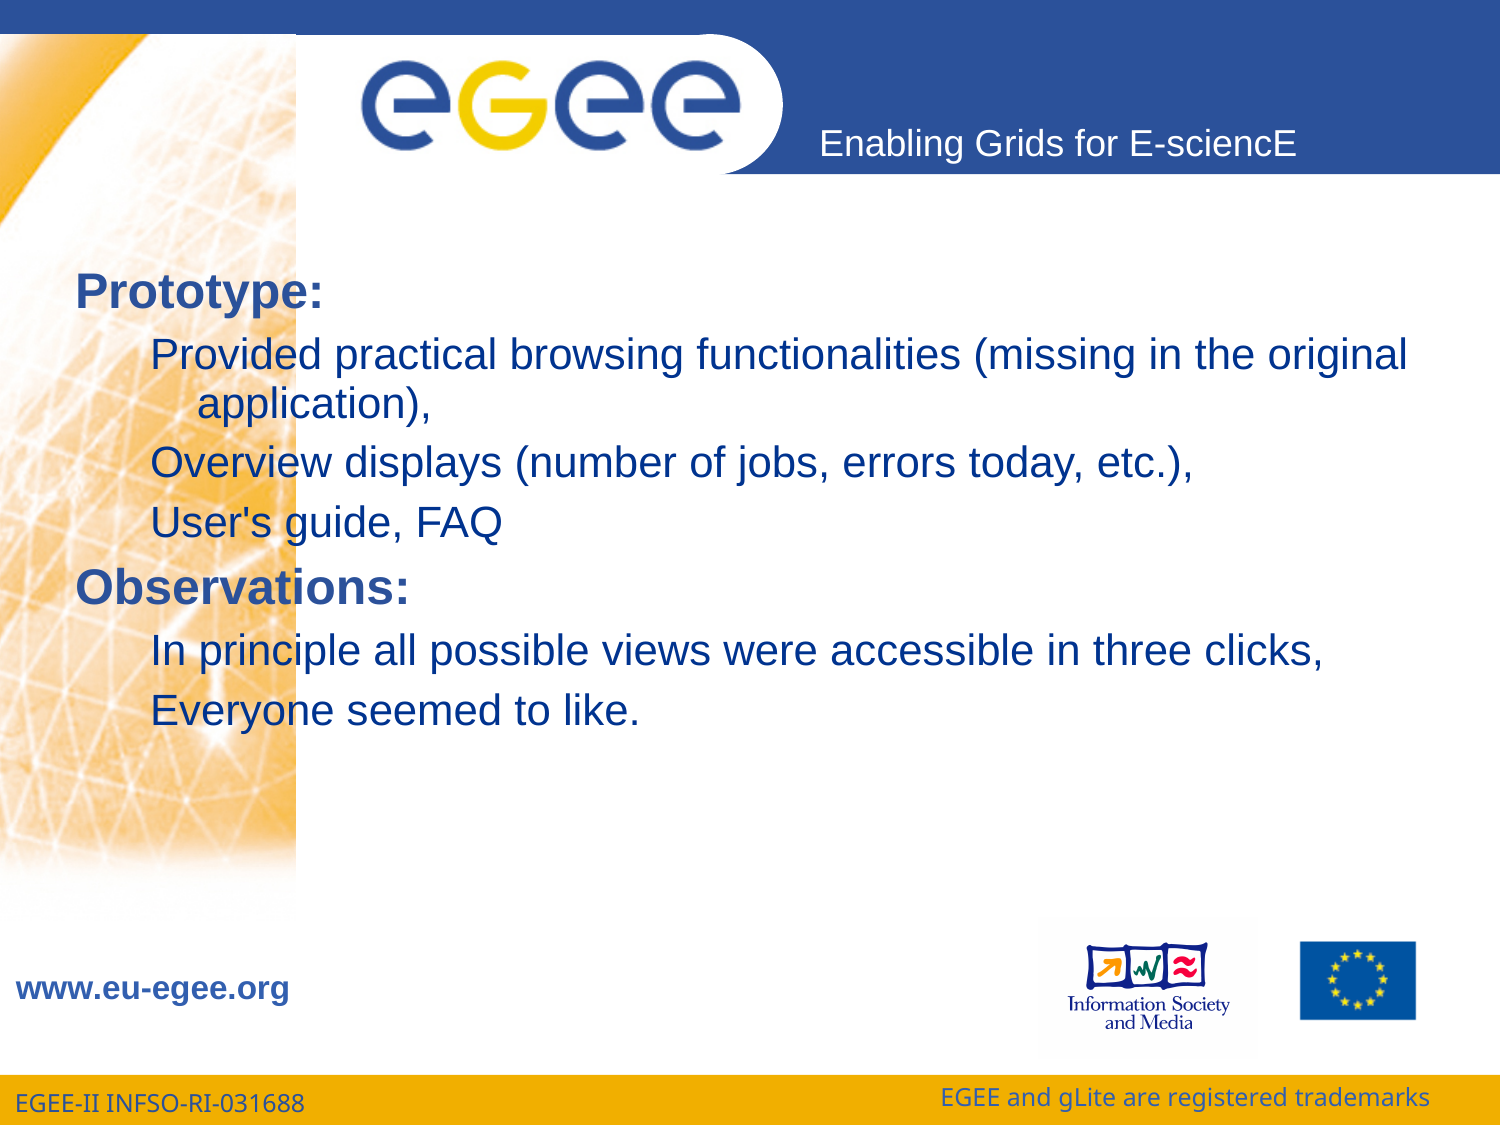

Prototype:
Provided practical browsing functionalities (missing in the original application),
Overview displays (number of jobs, errors today, etc.),
User's guide, FAQ
Observations:
In principle all possible views were accessible in three clicks,
Everyone seemed to like.
#